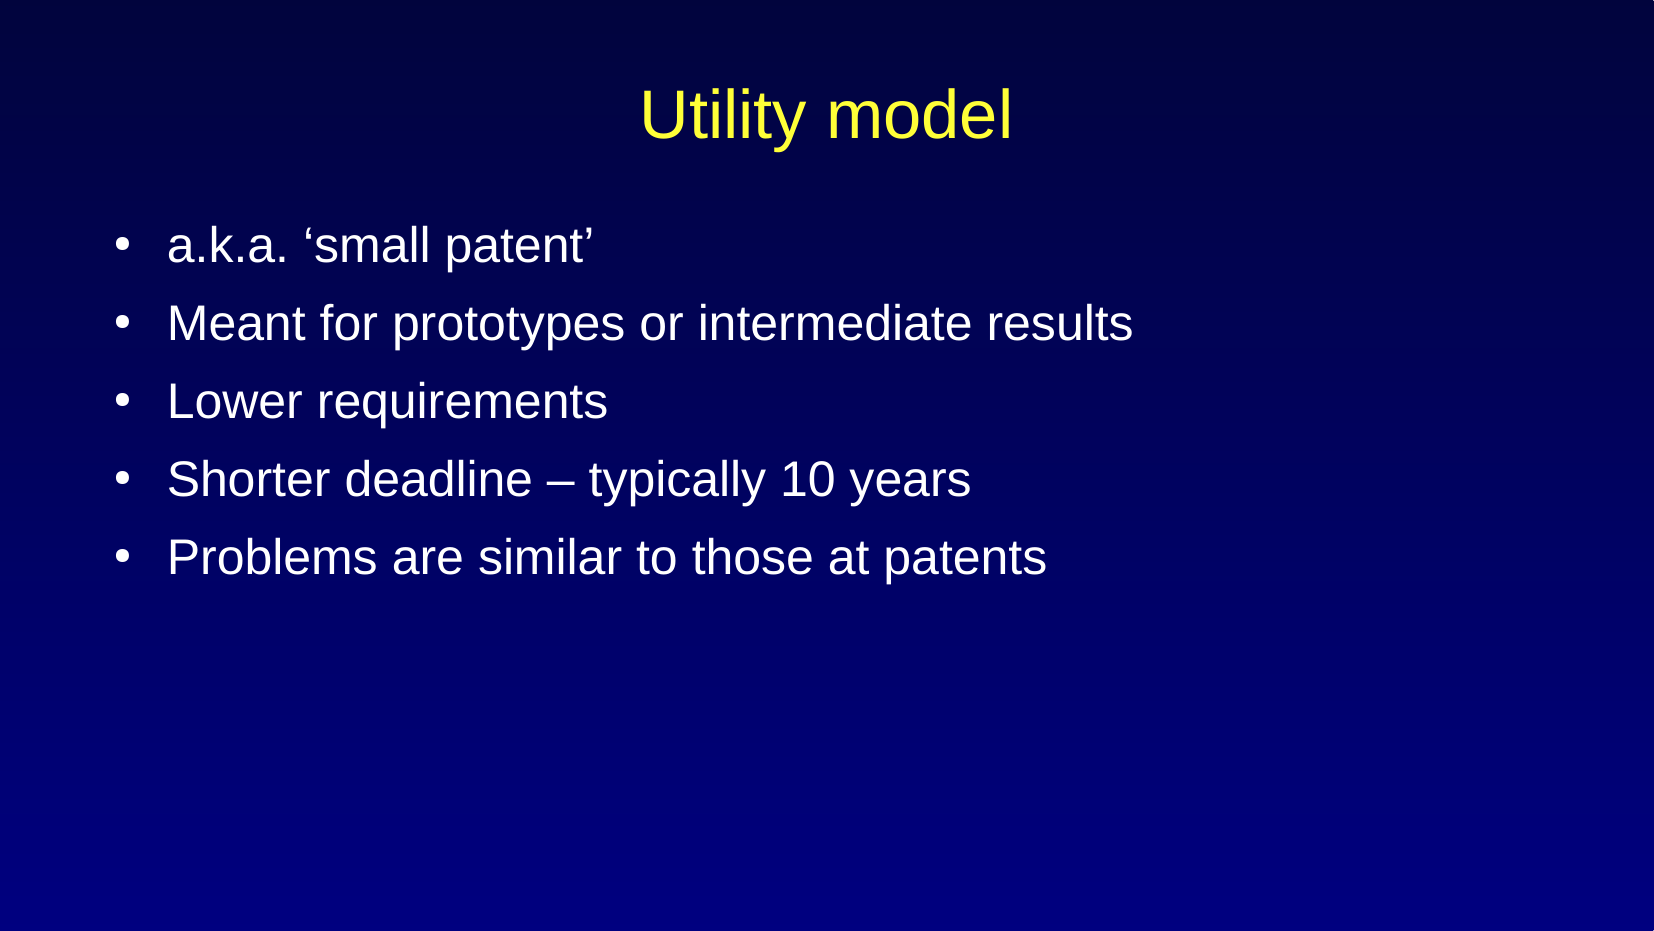

# Utility model
a.k.a. ‘small patent’
Meant for prototypes or intermediate results
Lower requirements
Shorter deadline – typically 10 years
Problems are similar to those at patents